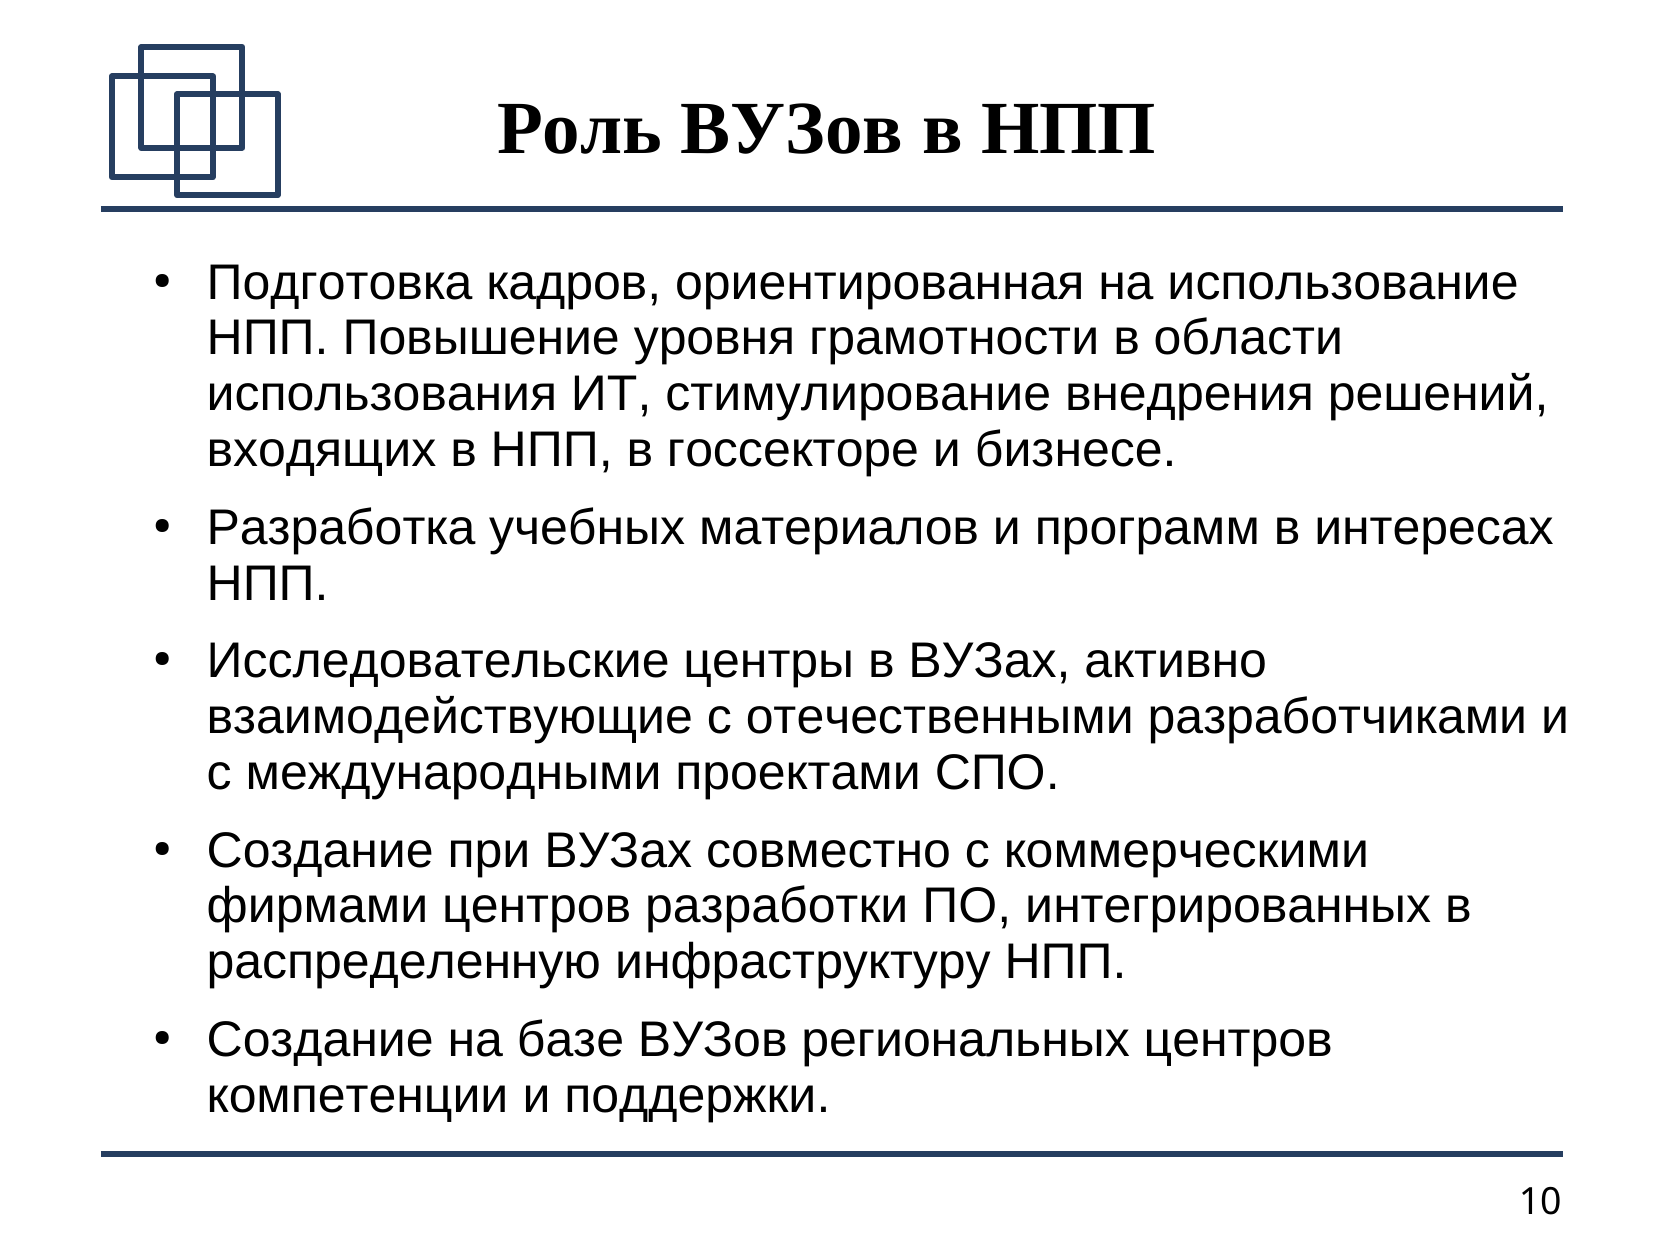

# Роль ВУЗов в НПП
Подготовка кадров, ориентированная на использование НПП. Повышение уровня грамотности в области использования ИТ, стимулирование внедрения решений, входящих в НПП, в госсекторе и бизнесе.
Разработка учебных материалов и программ в интересах НПП.
Исследовательские центры в ВУЗах, активно взаимодействующие с отечественными разработчиками и с международными проектами СПО.
Создание при ВУЗах совместно с коммерческими фирмами центров разработки ПО, интегрированных в распределенную инфраструктуру НПП.
Создание на базе ВУЗов региональных центров компетенции и поддержки.